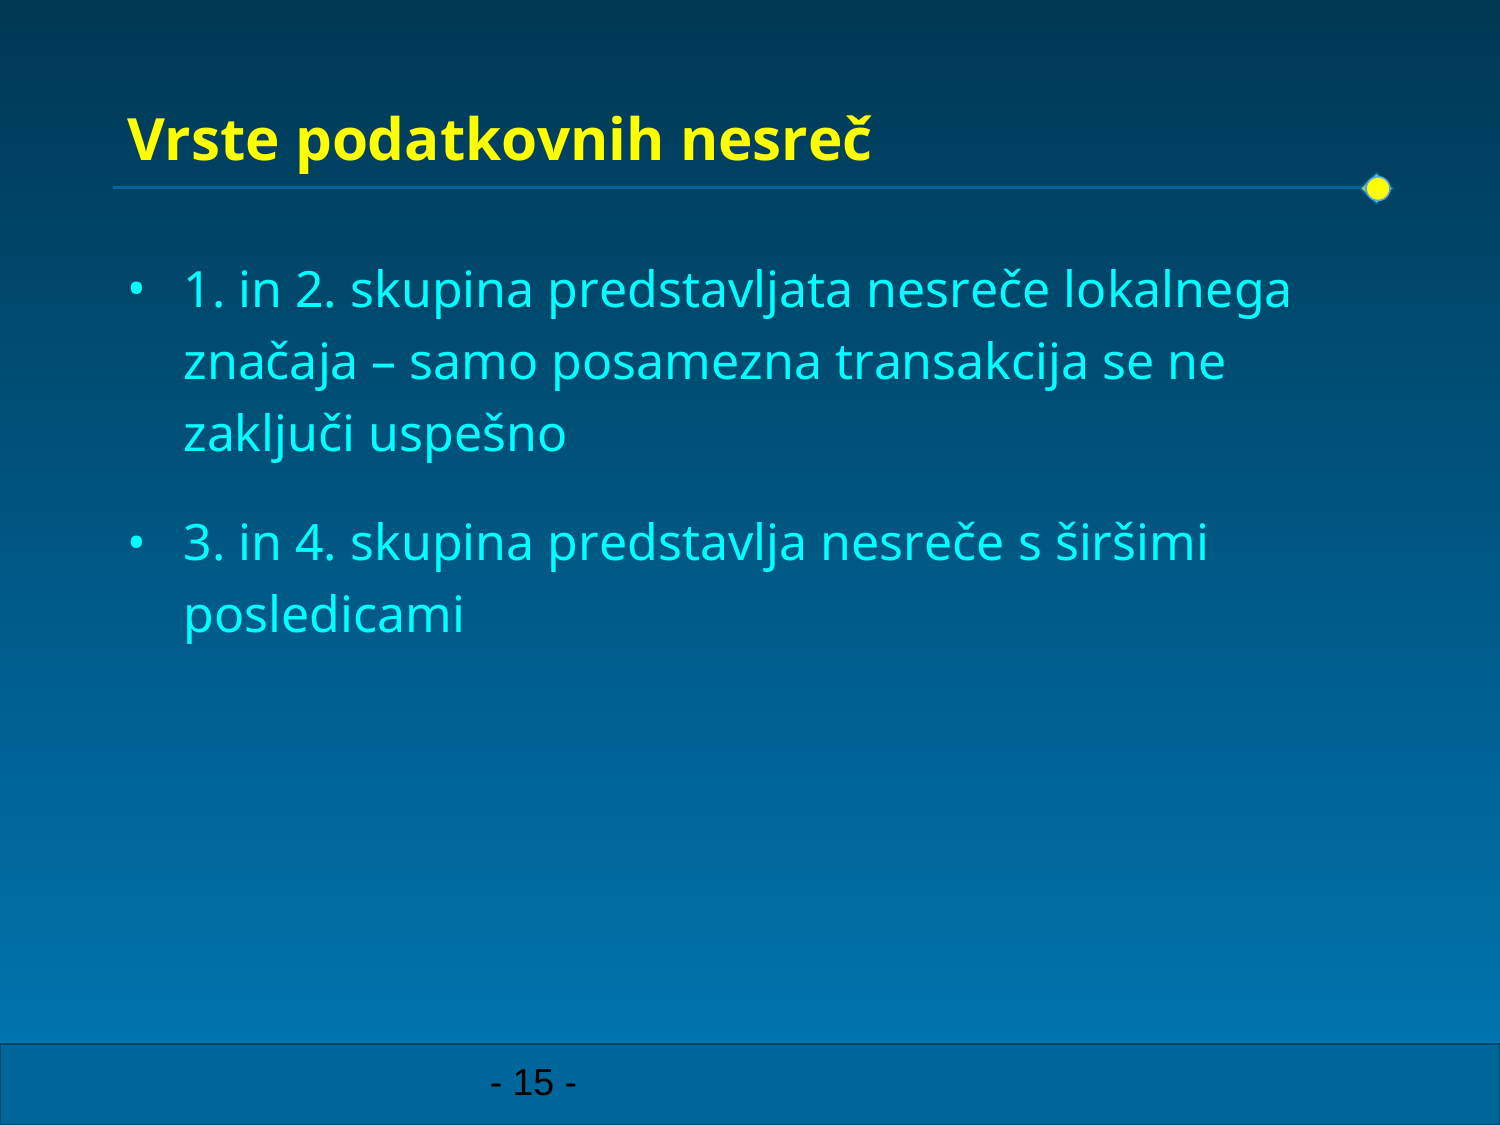

# Vrste podatkovnih nesreč
1. in 2. skupina predstavljata nesreče lokalnega značaja – samo posamezna transakcija se ne zaključi uspešno
3. in 4. skupina predstavlja nesreče s širšimi posledicami